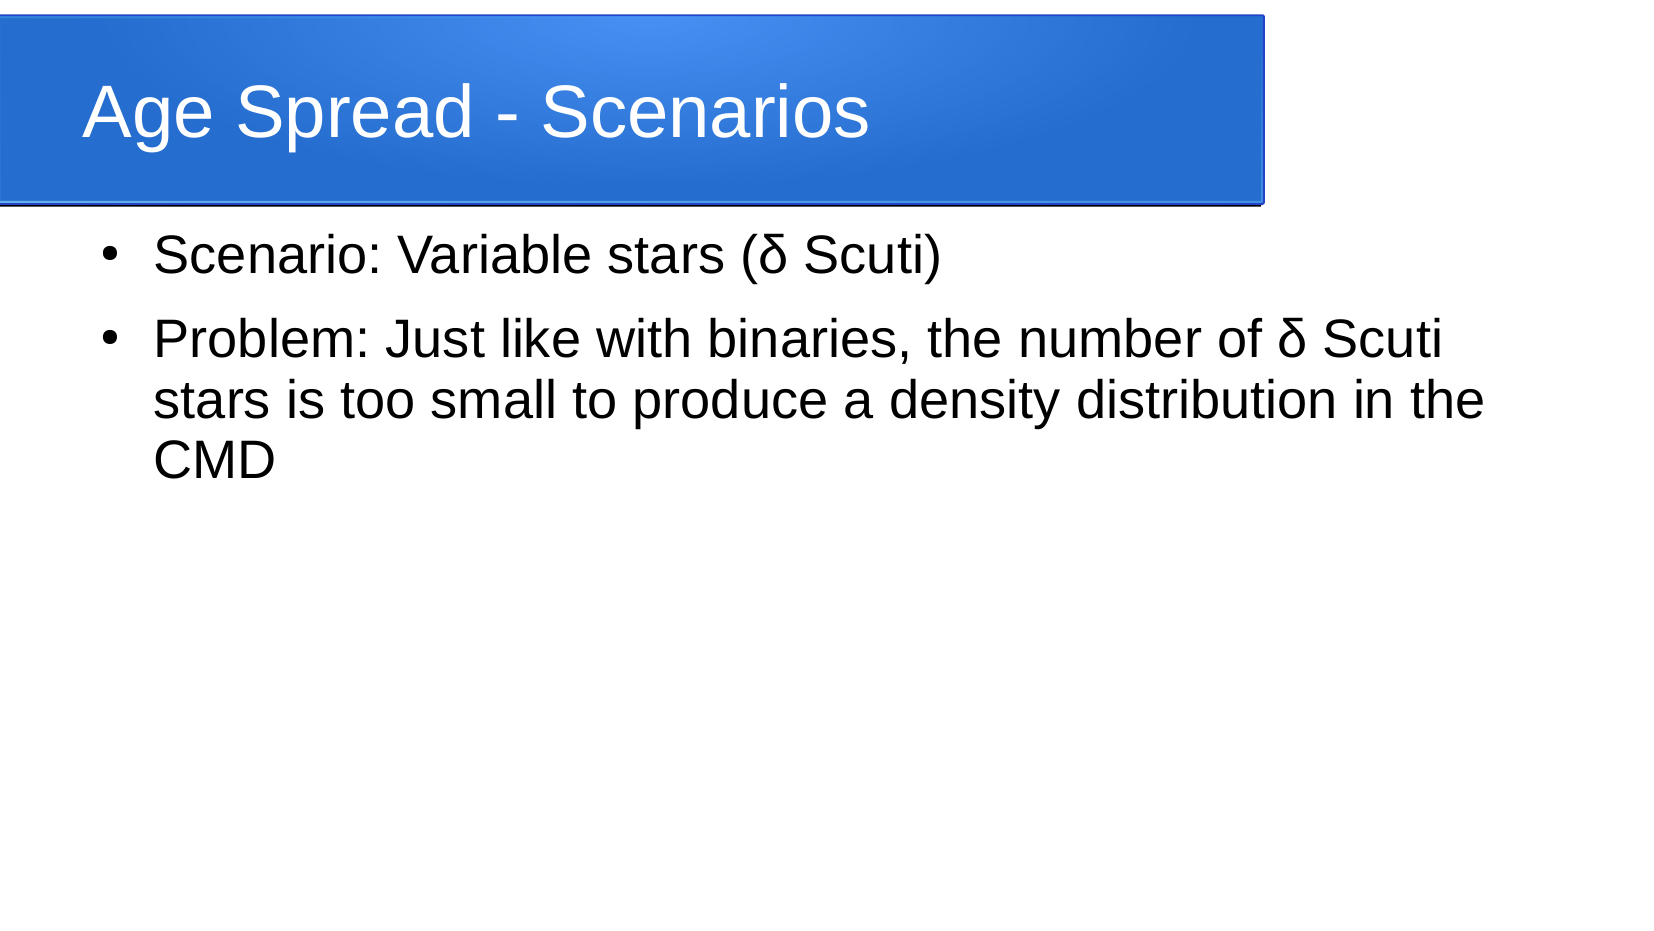

# Age Spread - Scenarios
Scenario: Variable stars (δ Scuti)
Problem: Just like with binaries, the number of δ Scuti stars is too small to produce a density distribution in the CMD